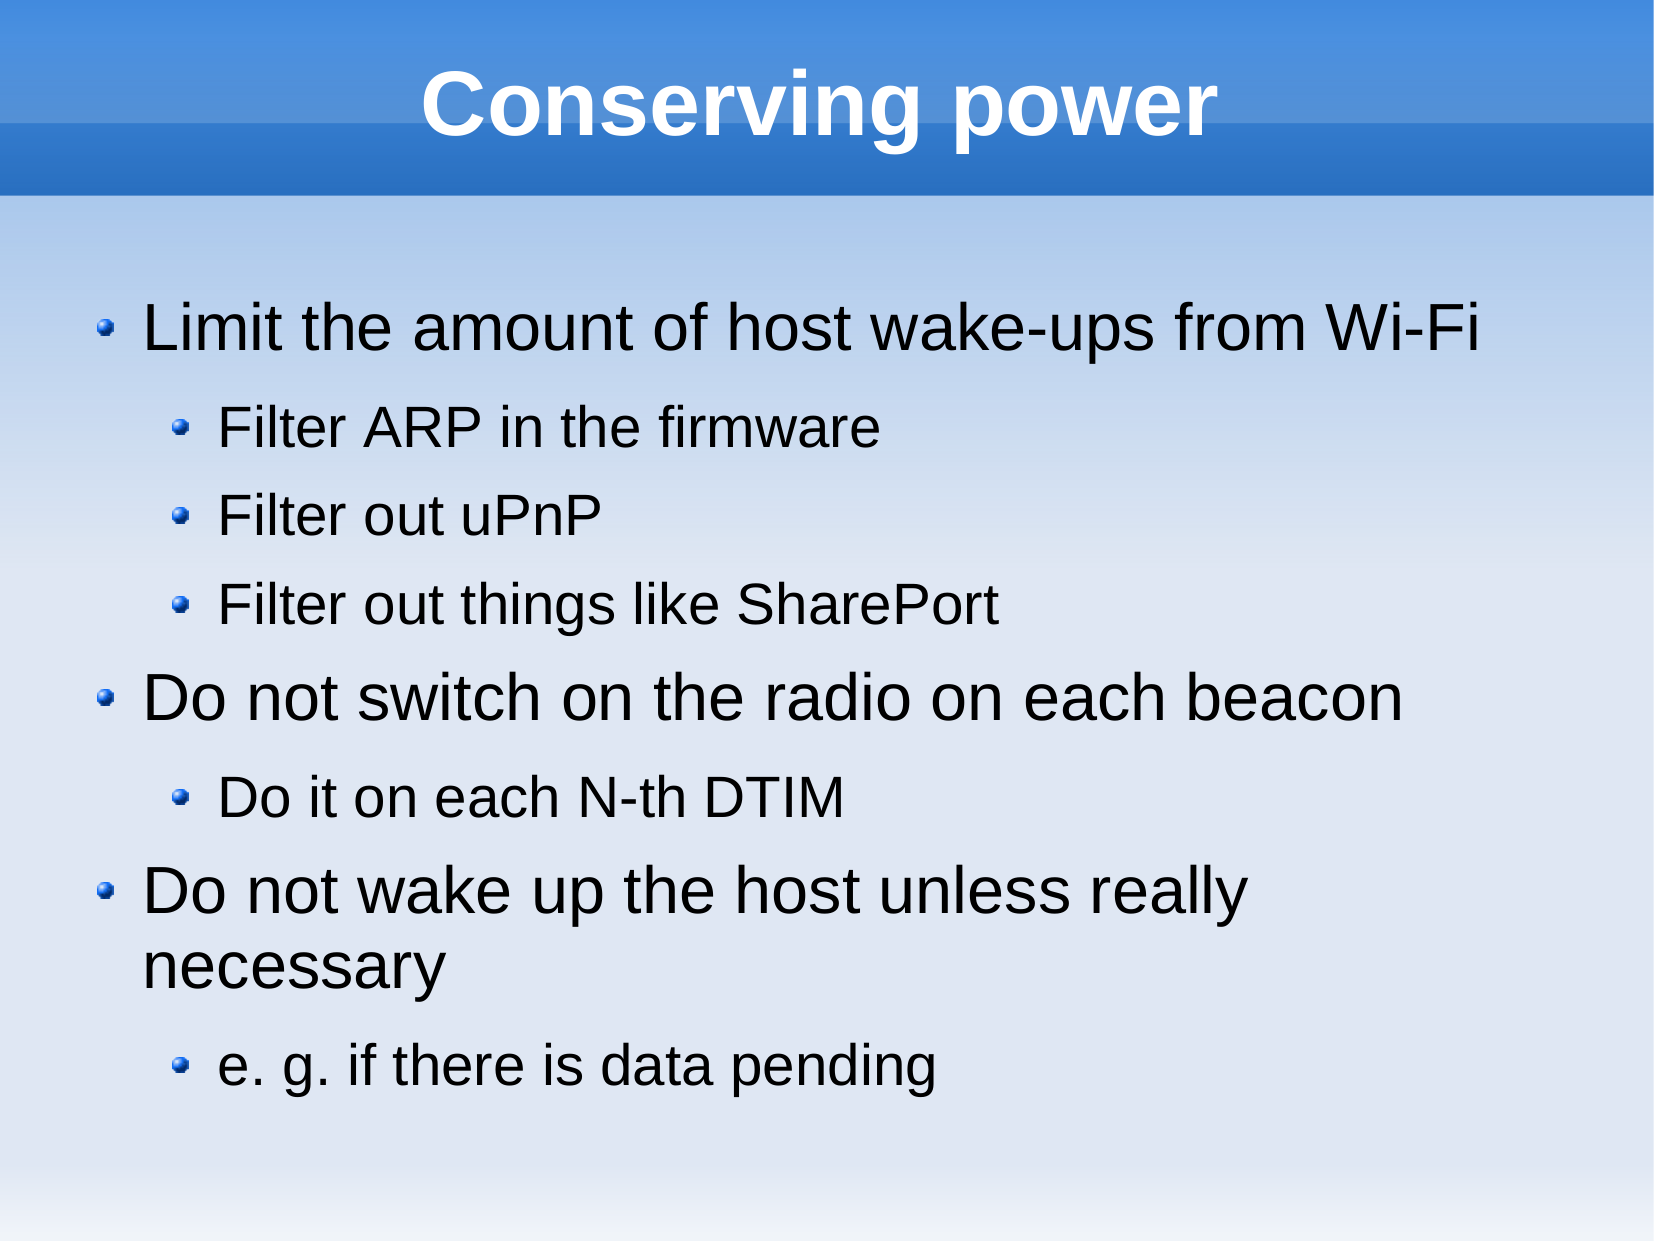

# Conserving power
Limit the amount of host wake-ups from Wi-Fi
Filter ARP in the firmware
Filter out uPnP
Filter out things like SharePort
Do not switch on the radio on each beacon
Do it on each N-th DTIM
Do not wake up the host unless really necessary
e. g. if there is data pending